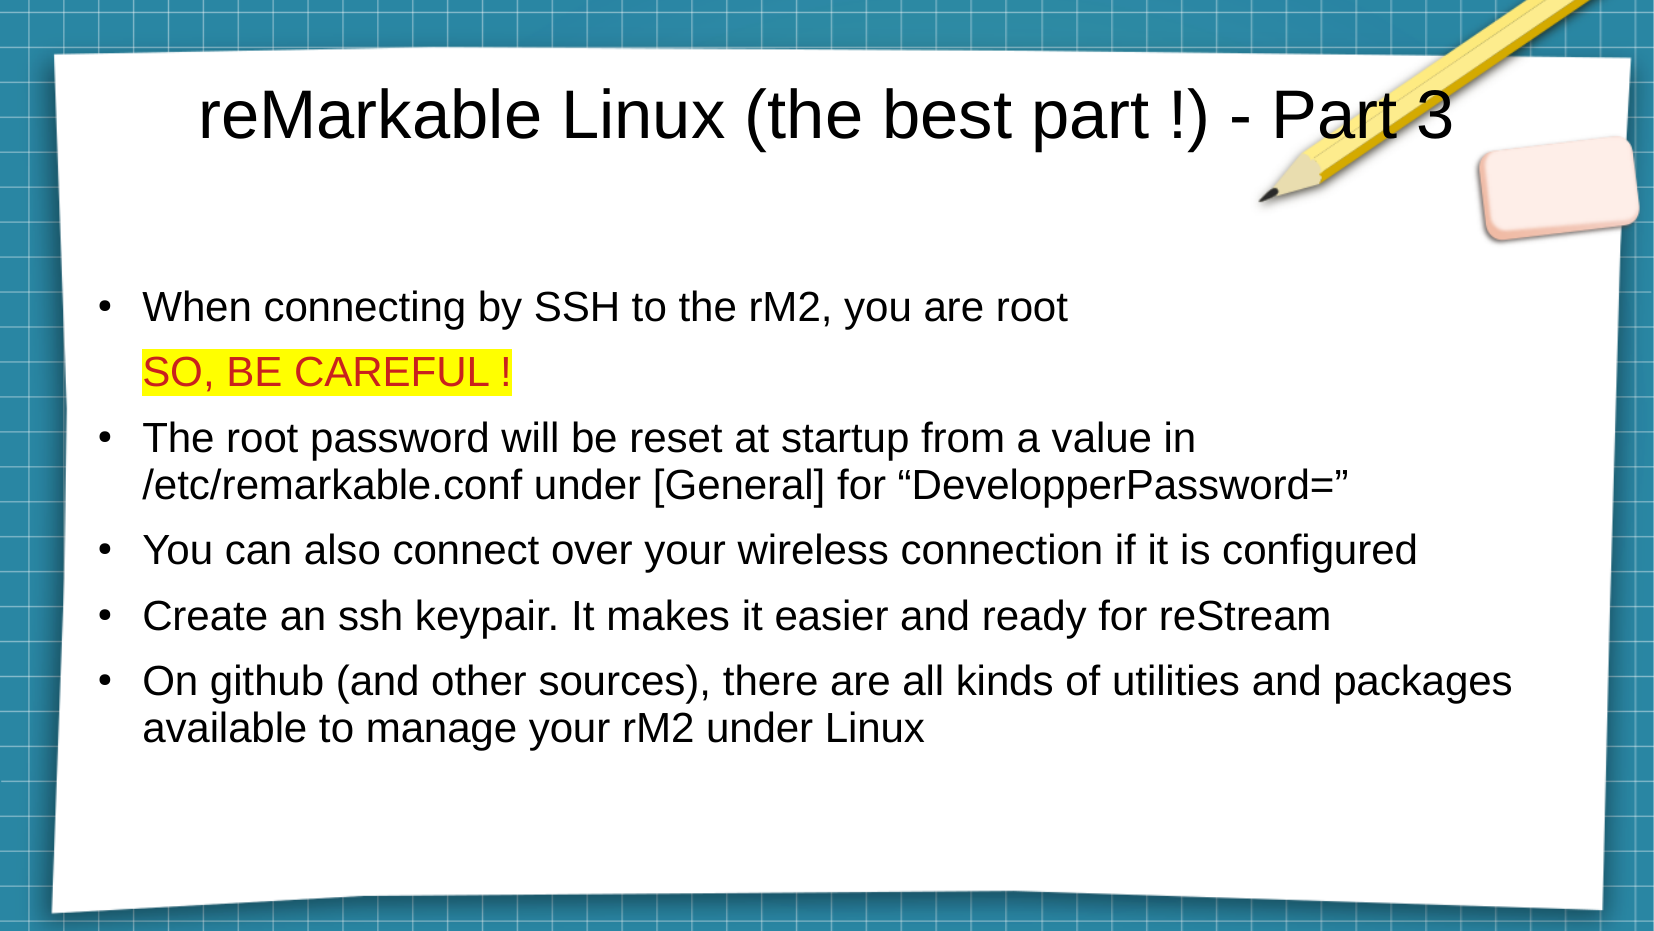

# reMarkable Linux (the best part !) - Part 3
When connecting by SSH to the rM2, you are root
SO, BE CAREFUL !
The root password will be reset at startup from a value in
/etc/remarkable.conf under [General] for “DevelopperPassword=”
You can also connect over your wireless connection if it is configured
Create an ssh keypair. It makes it easier and ready for reStream
On github (and other sources), there are all kinds of utilities and packages available to manage your rM2 under Linux